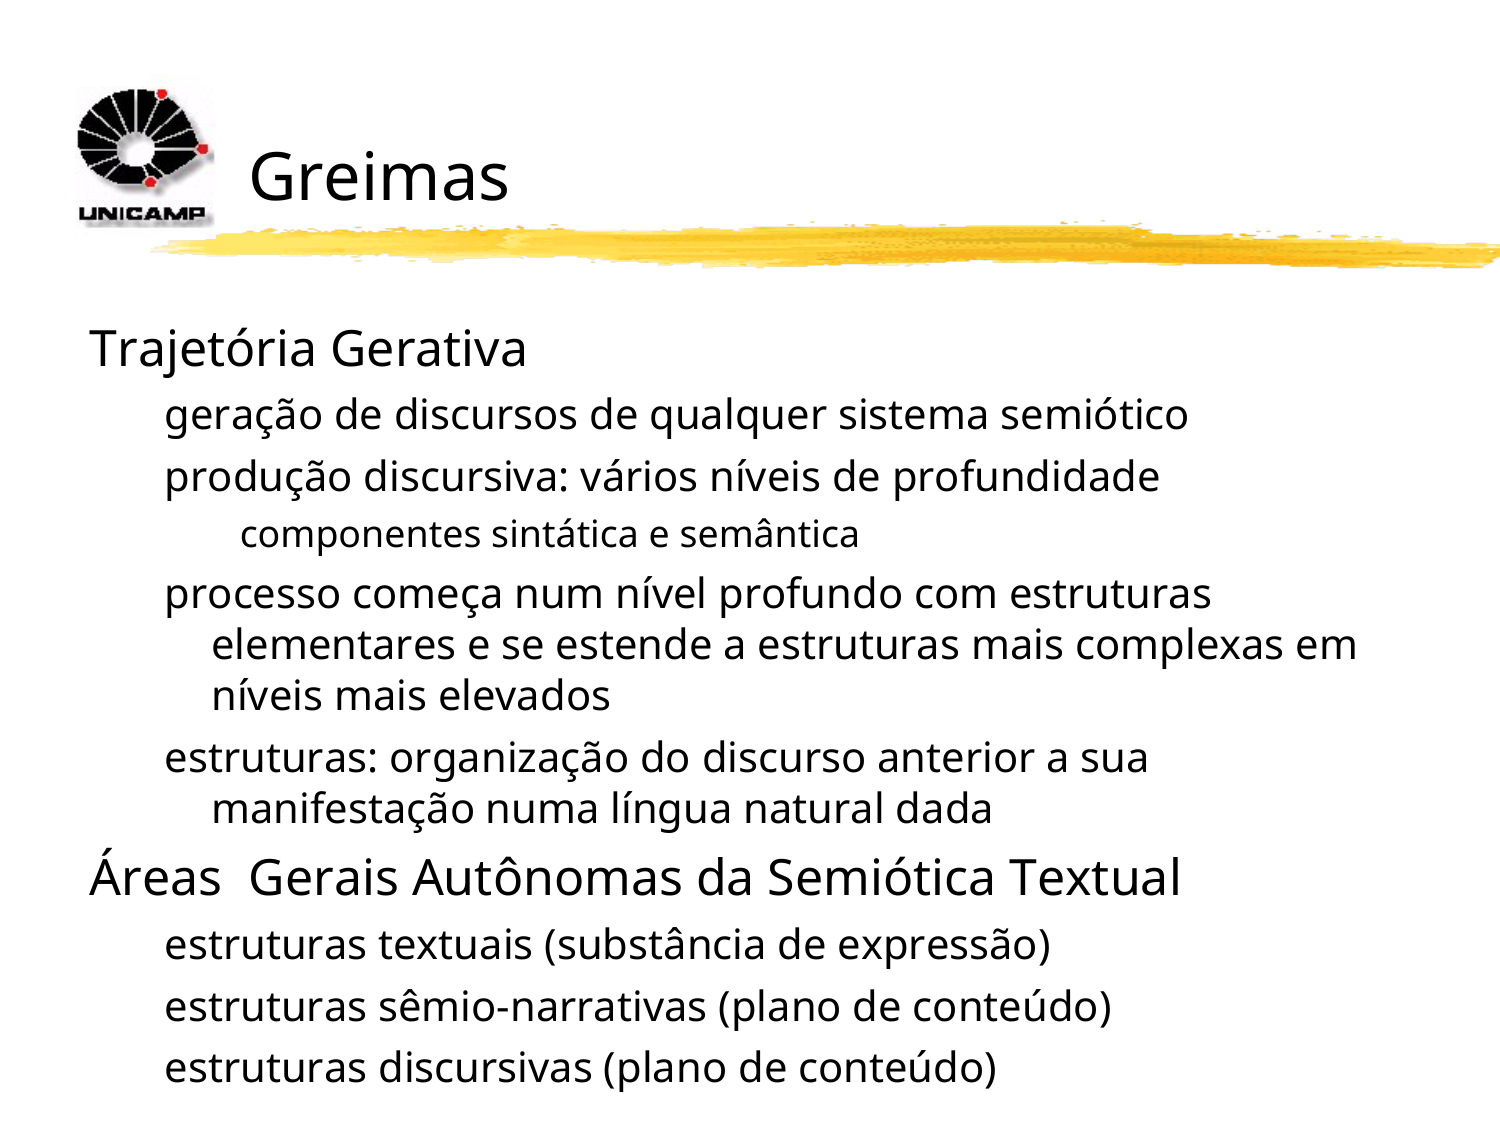

# Greimas
Trajetória Gerativa
geração de discursos de qualquer sistema semiótico
produção discursiva: vários níveis de profundidade
componentes sintática e semântica
processo começa num nível profundo com estruturas elementares e se estende a estruturas mais complexas em níveis mais elevados
estruturas: organização do discurso anterior a sua manifestação numa língua natural dada
Áreas Gerais Autônomas da Semiótica Textual
estruturas textuais (substância de expressão)
estruturas sêmio-narrativas (plano de conteúdo)
estruturas discursivas (plano de conteúdo)